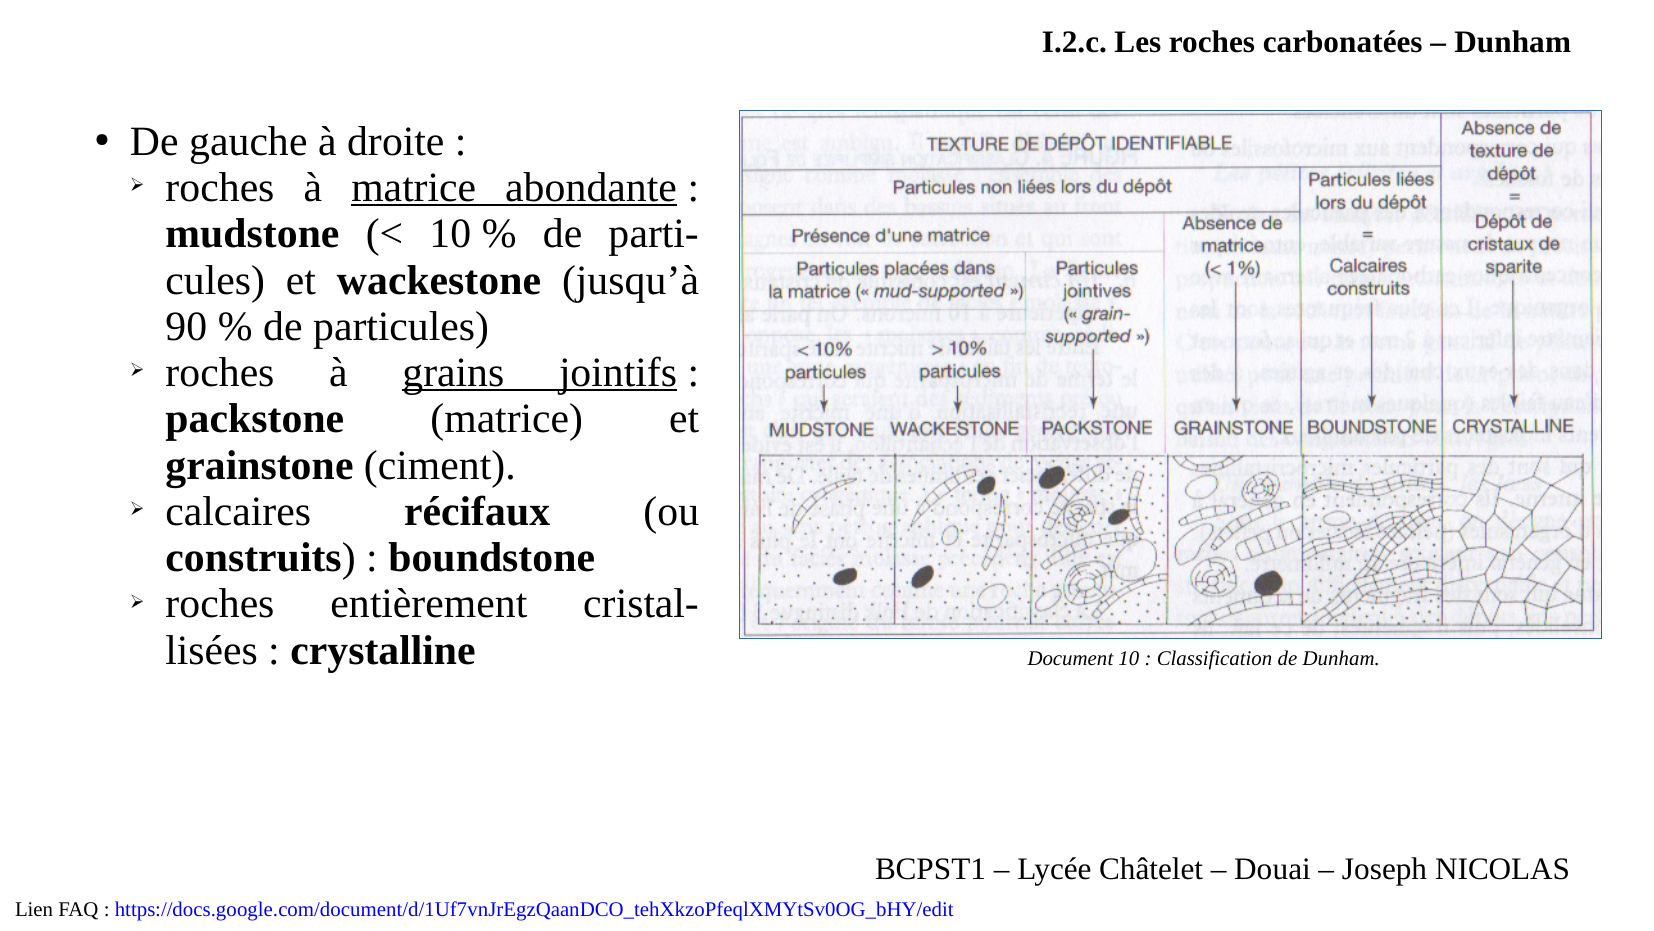

I.2.c. Les roches carbonatées – Dunham
De gauche à droite :
roches à matrice abondante : mudstone (< 10 % de parti-cules) et wackestone (jusqu’à 90 % de particules)
roches à grains jointifs : packstone (matrice) et grainstone (ciment).
calcaires récifaux (ou construits) : boundstone
roches entièrement cristal-lisées : crystalline
Document 10 : Classification de Dunham.
BCPST1 – Lycée Châtelet – Douai – Joseph NICOLAS
Lien FAQ : https://docs.google.com/document/d/1Uf7vnJrEgzQaanDCO_tehXkzoPfeqlXMYtSv0OG_bHY/edit